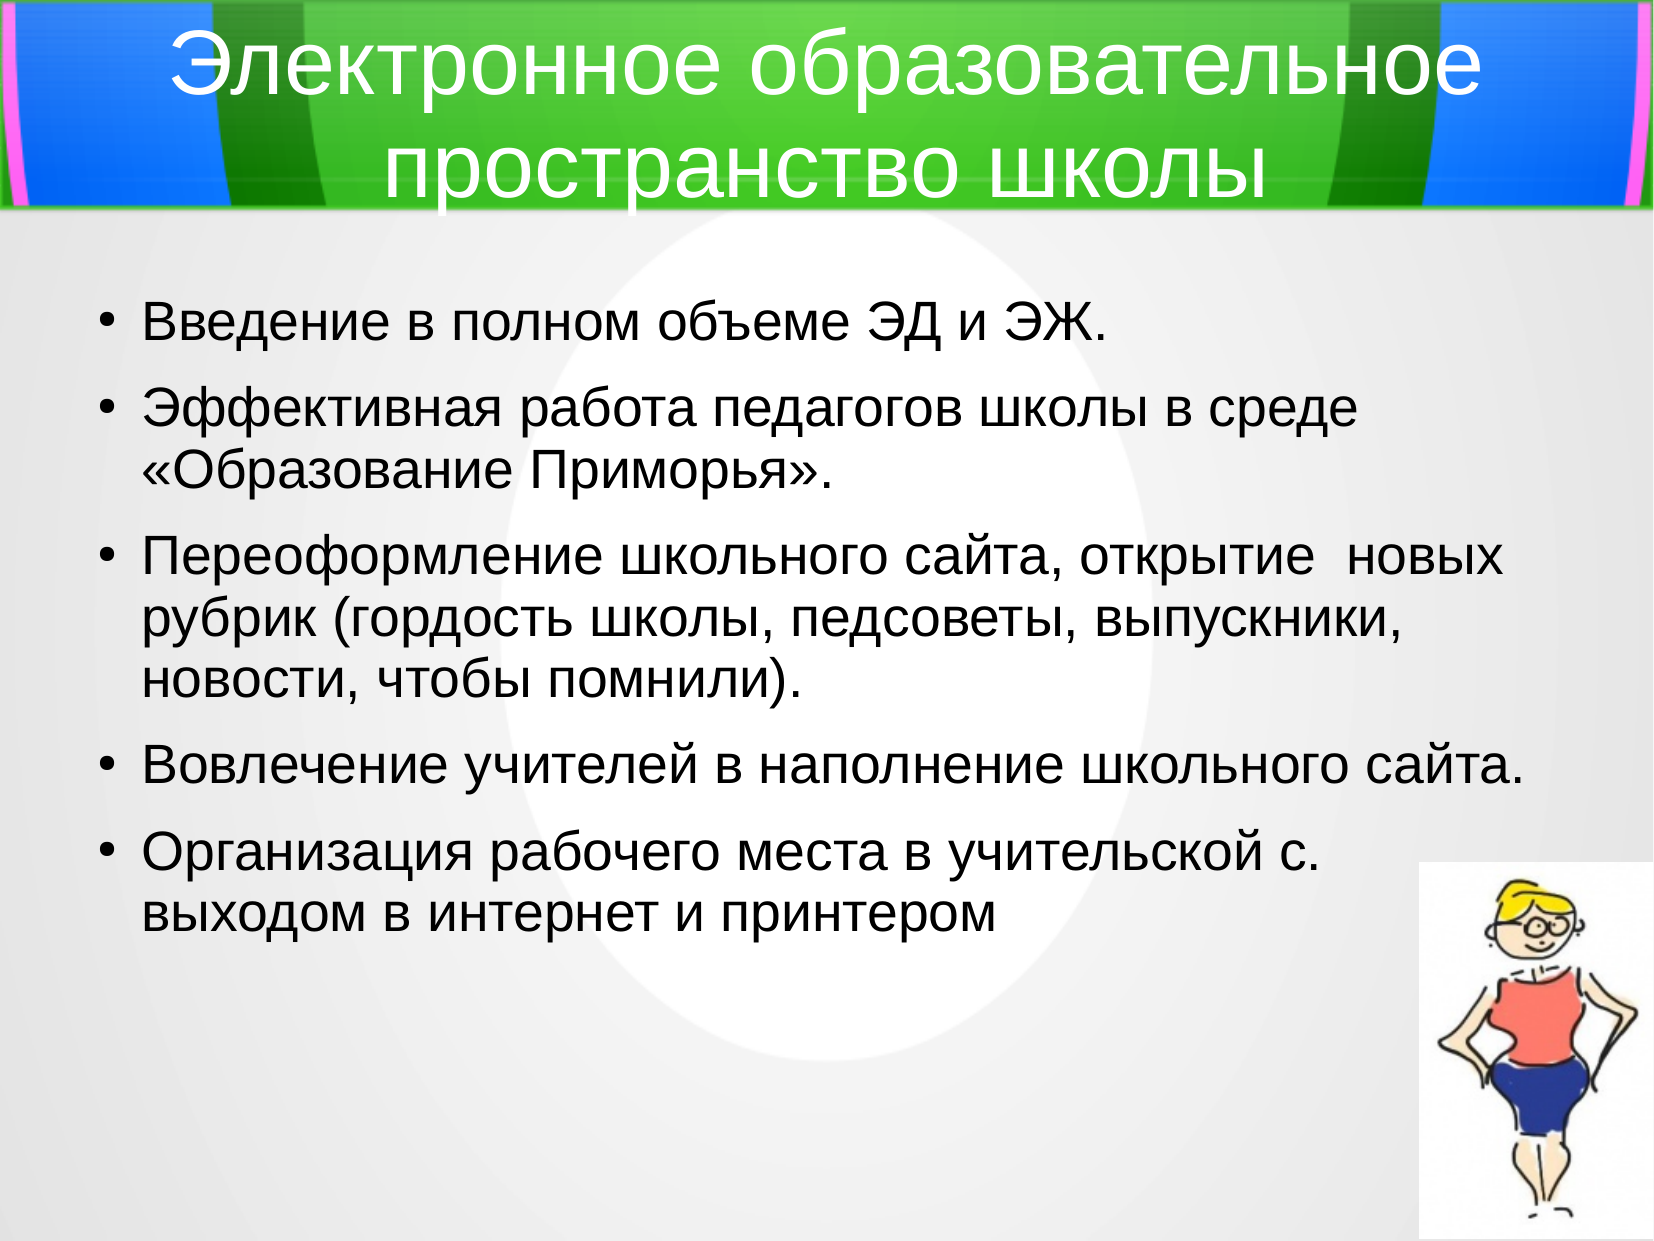

# Электронное образовательное пространство школы
Введение в полном объеме ЭД и ЭЖ.
Эффективная работа педагогов школы в среде «Образование Приморья».
Переоформление школьного сайта, открытие новых рубрик (гордость школы, педсоветы, выпускники, новости, чтобы помнили).
Вовлечение учителей в наполнение школьного сайта.
Организация рабочего места в учительской с. выходом в интернет и принтером